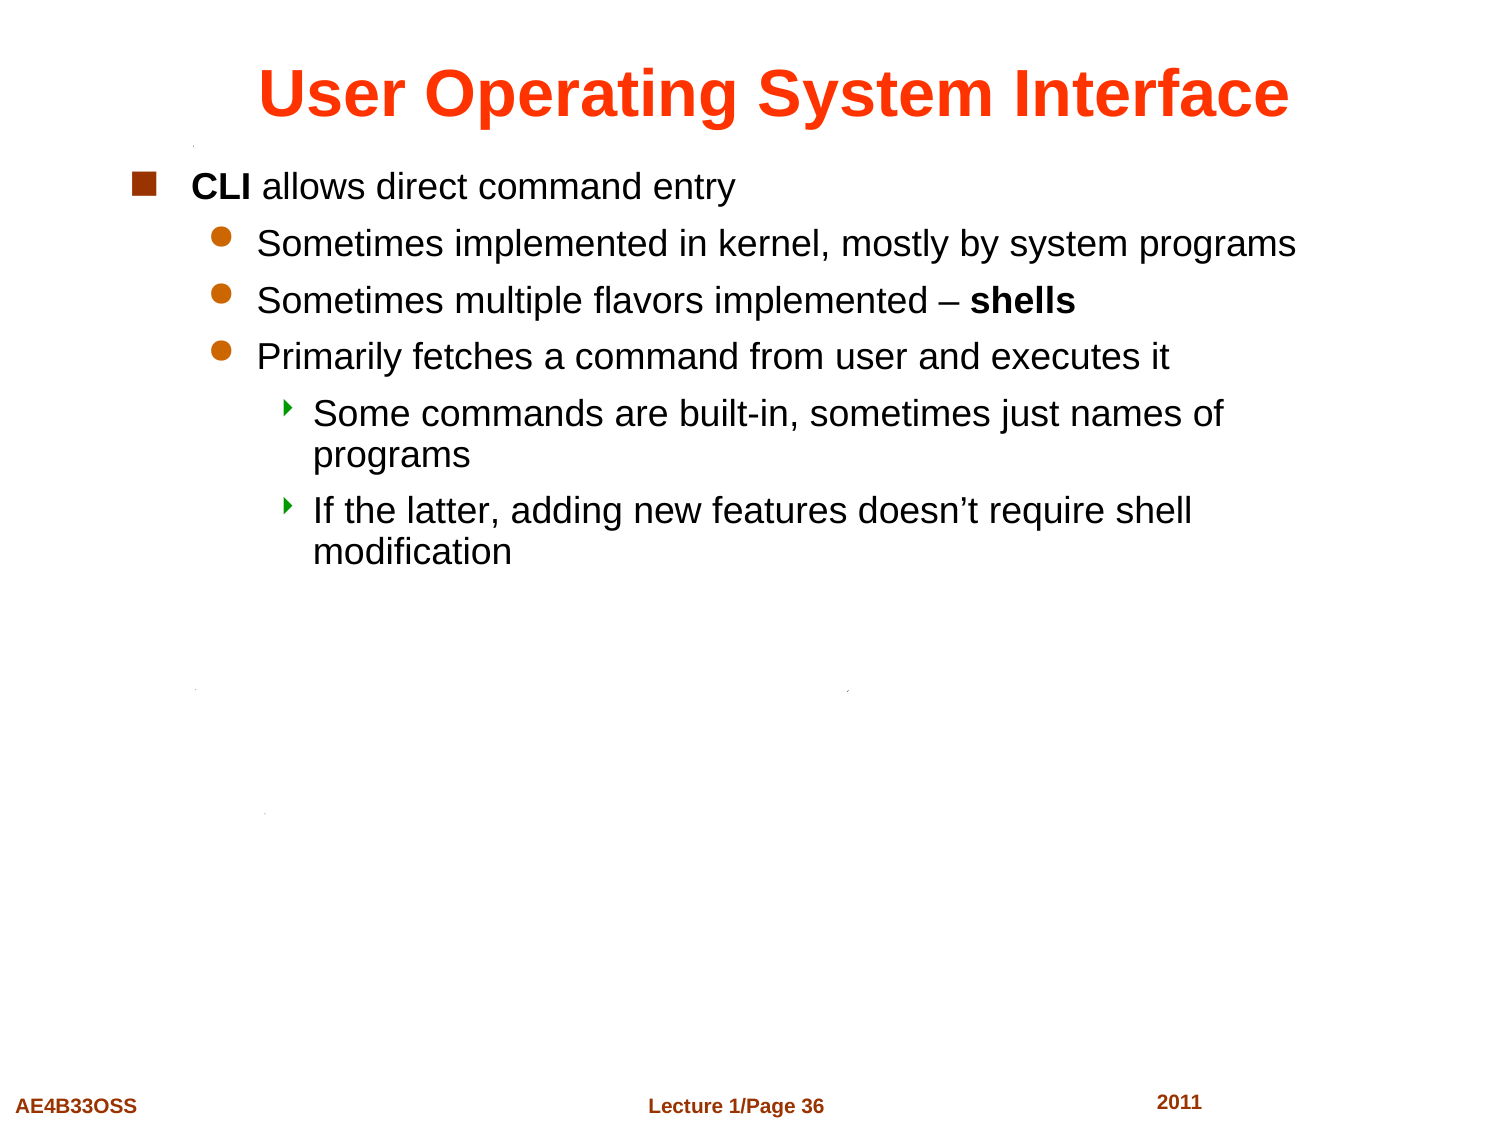

# User Operating System Interface
CLI allows direct command entry
Sometimes implemented in kernel, mostly by system programs
Sometimes multiple flavors implemented – shells
Primarily fetches a command from user and executes it
Some commands are built-in, sometimes just names of programs
If the latter, adding new features doesn’t require shell modification